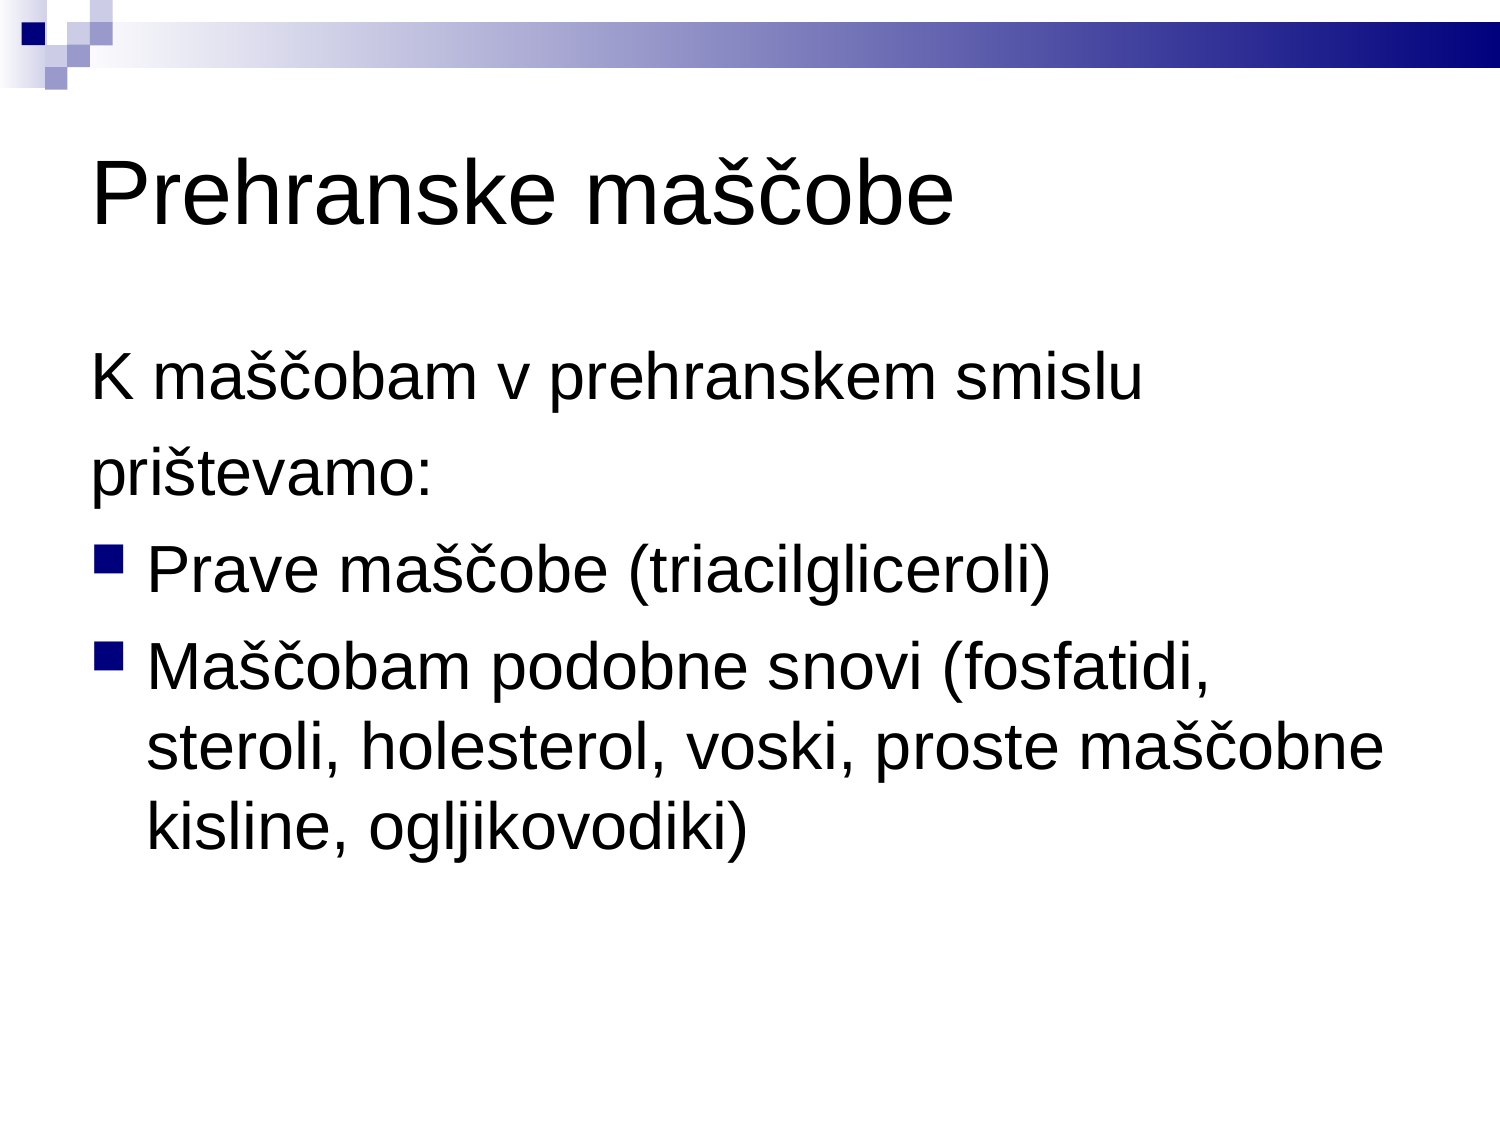

# Prehranske maščobe
K maščobam v prehranskem smislu
prištevamo:
Prave maščobe (triacilgliceroli)
Maščobam podobne snovi (fosfatidi, steroli, holesterol, voski, proste maščobne kisline, ogljikovodiki)